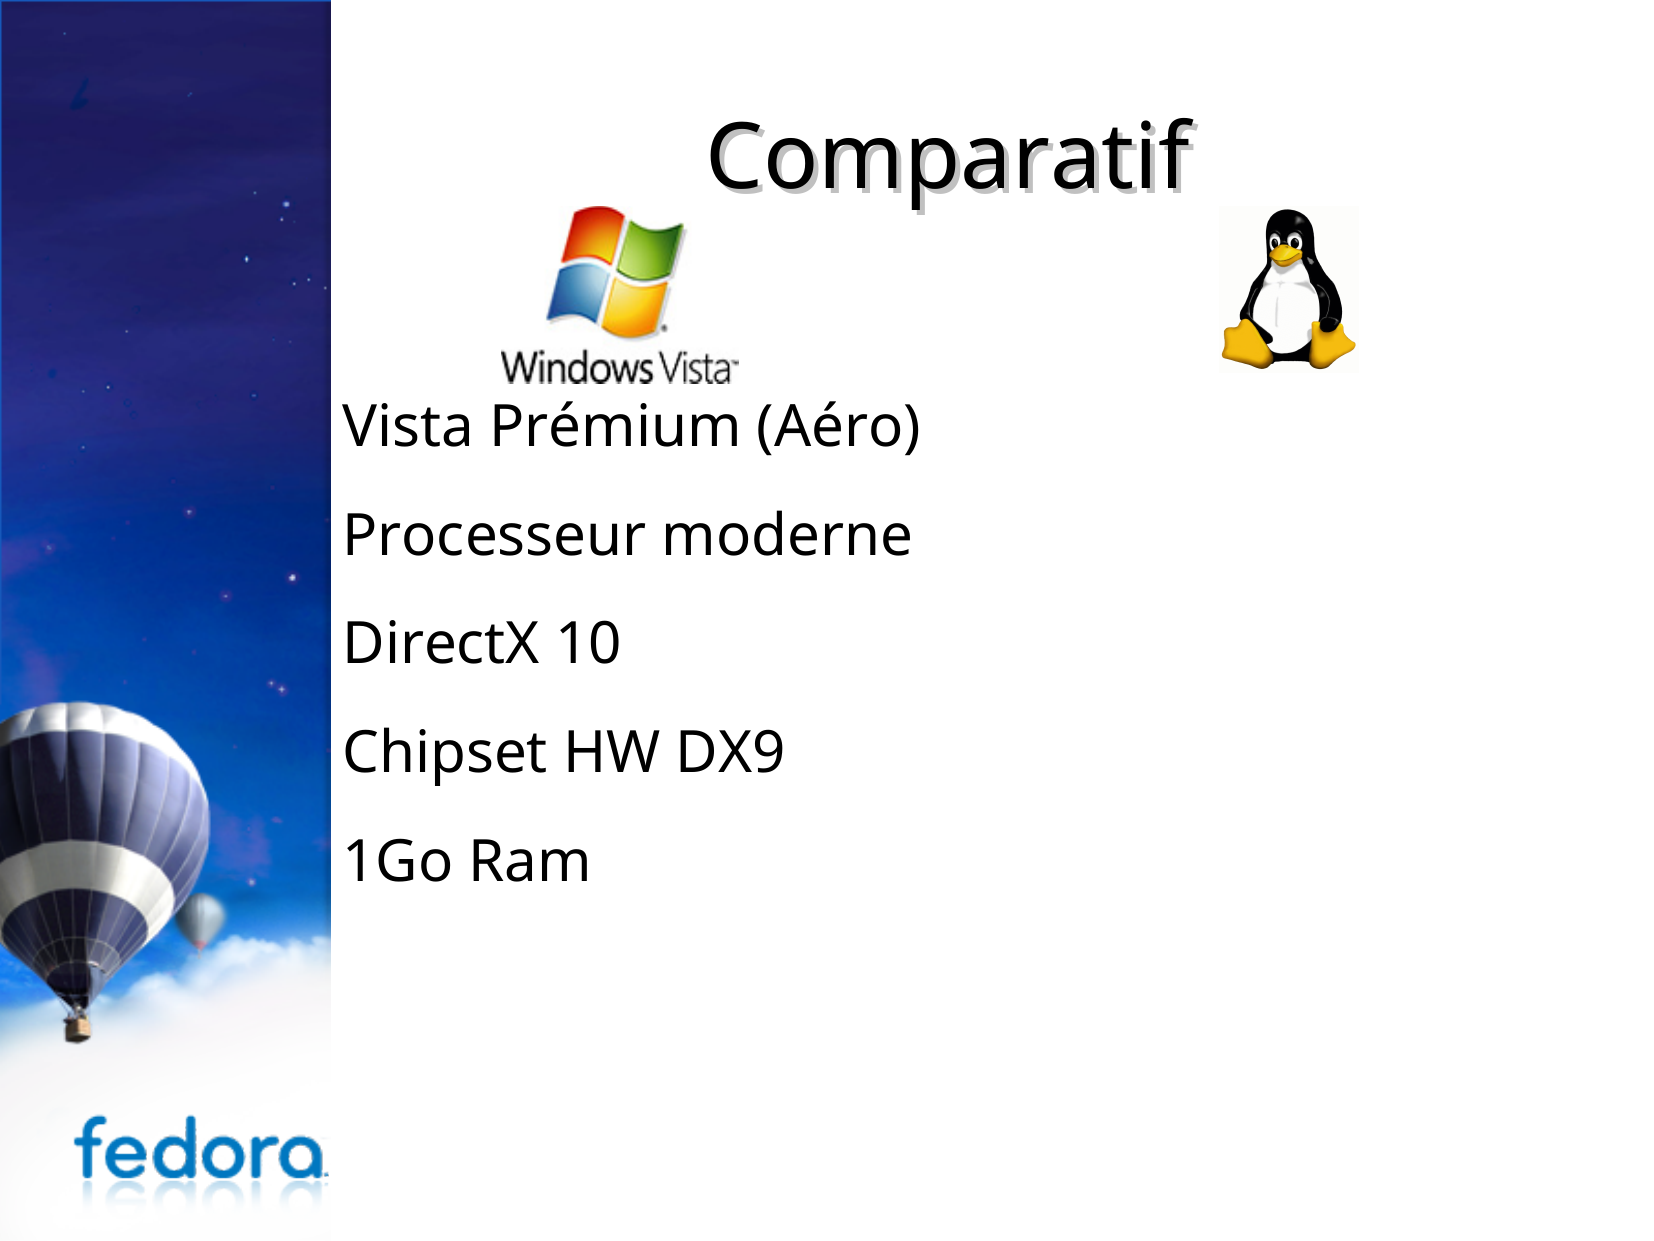

# Comparatif
Vista Prémium (Aéro)
Processeur moderne
DirectX 10
Chipset HW DX9
1Go Ram